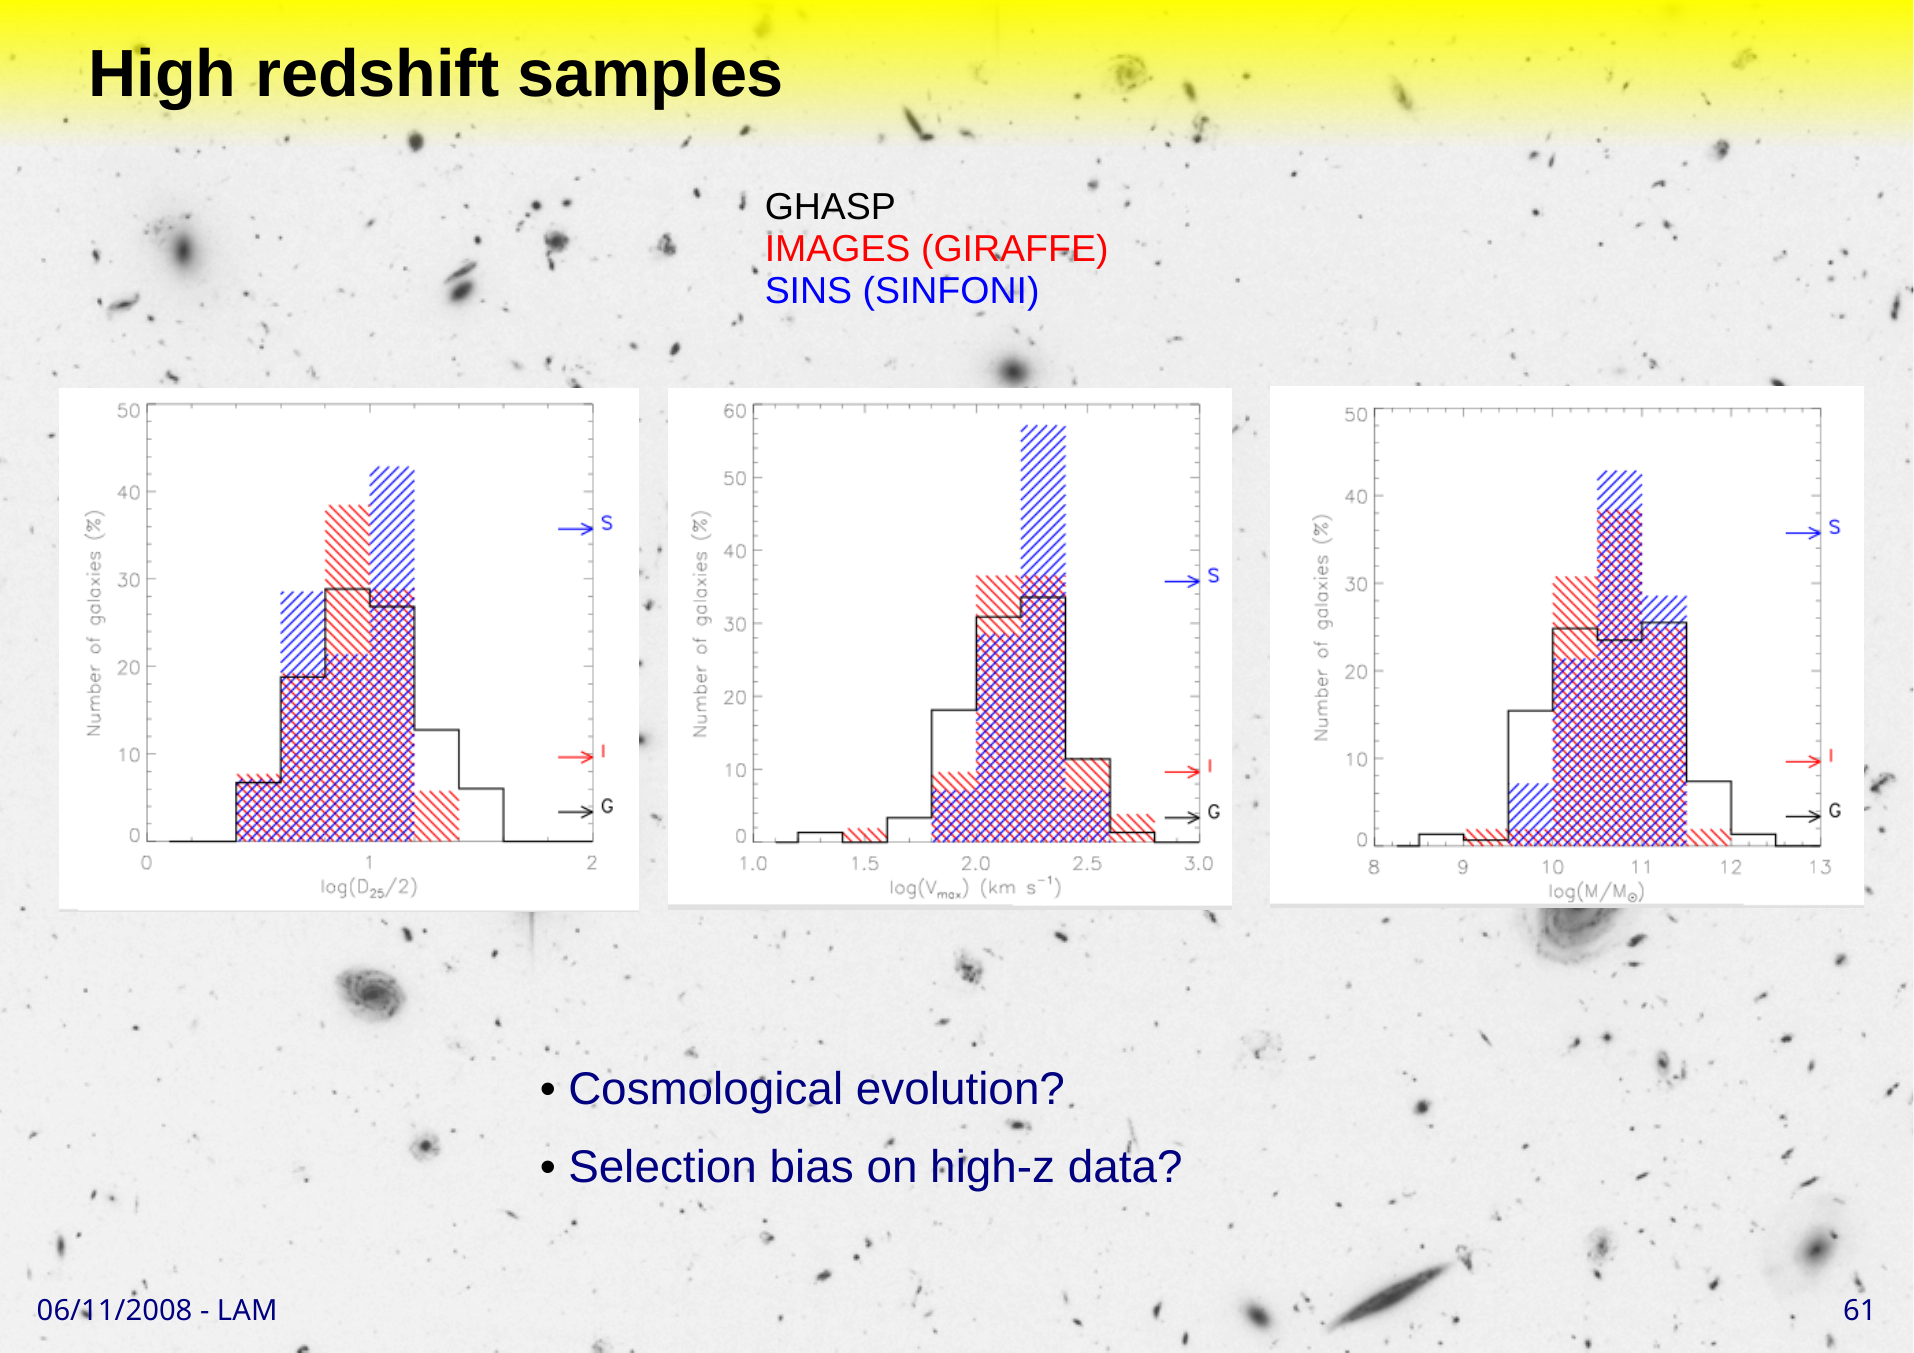

# High redshift samples
GHASP
IMAGES (GIRAFFE)
SINS (SINFONI)
 Cosmological evolution?
 Selection bias on high-z data?
61
06/11/2008 - LAM